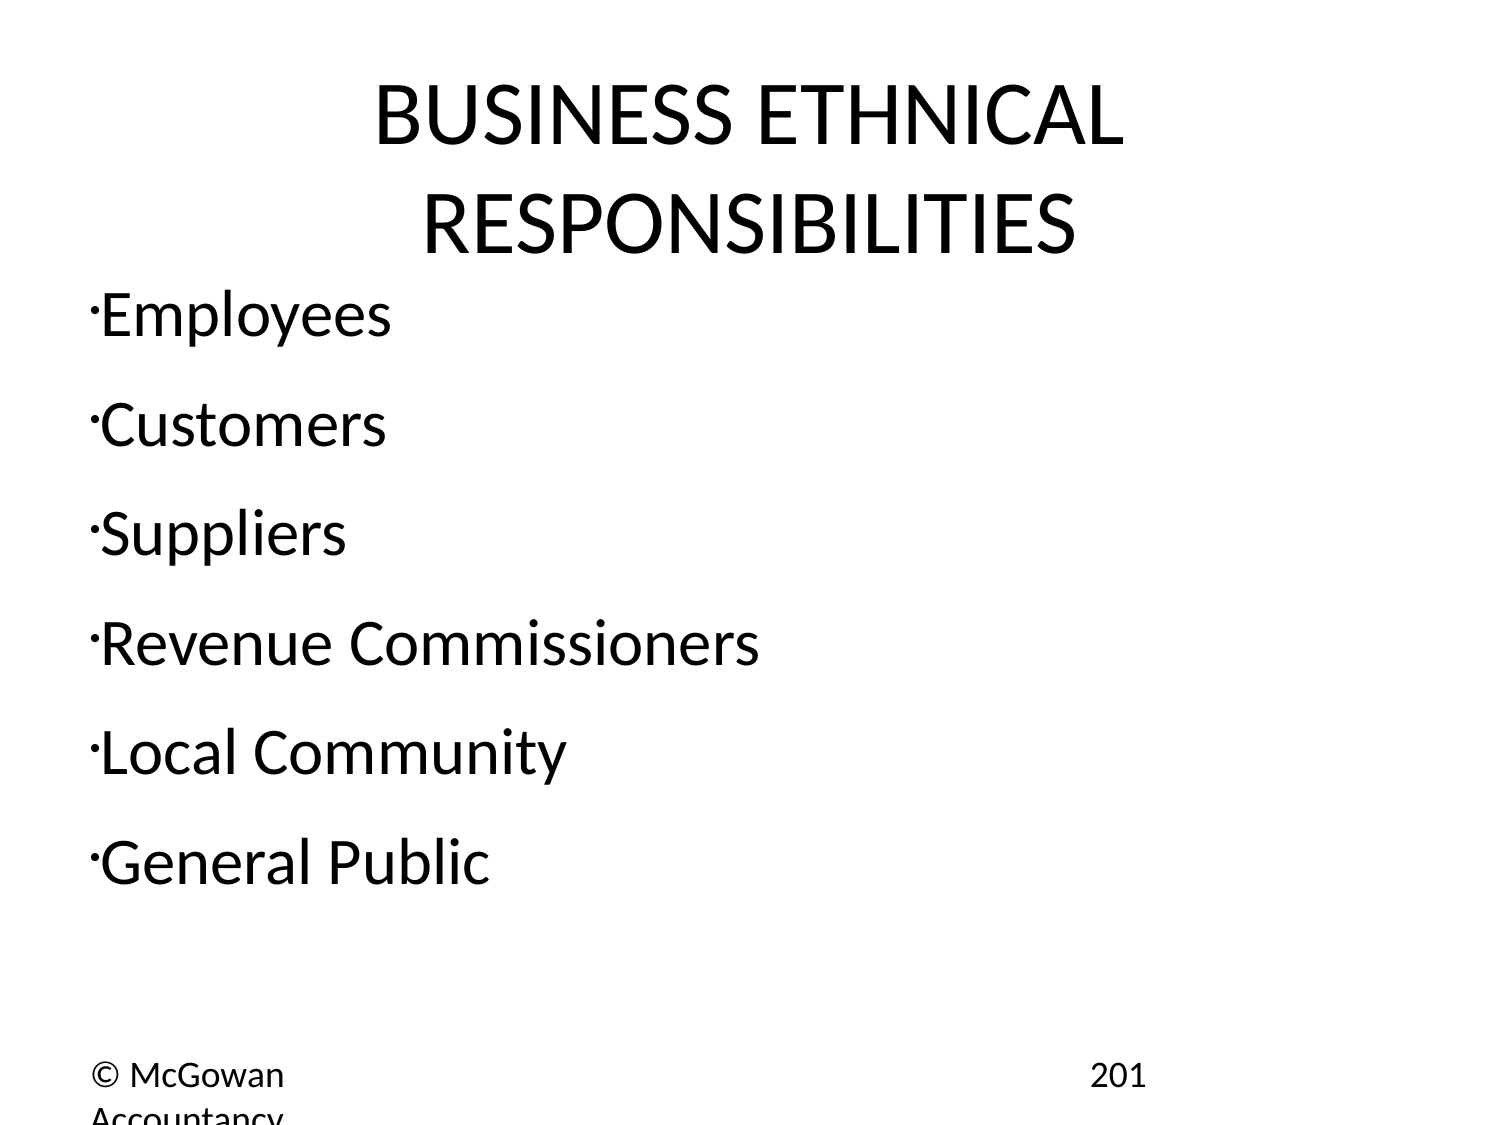

# BUSINESS ETHNICAL RESPONSIBILITIES
Employees
Customers
Suppliers
Revenue Commissioners
Local Community
General Public
© McGowan Accountancy Services
201